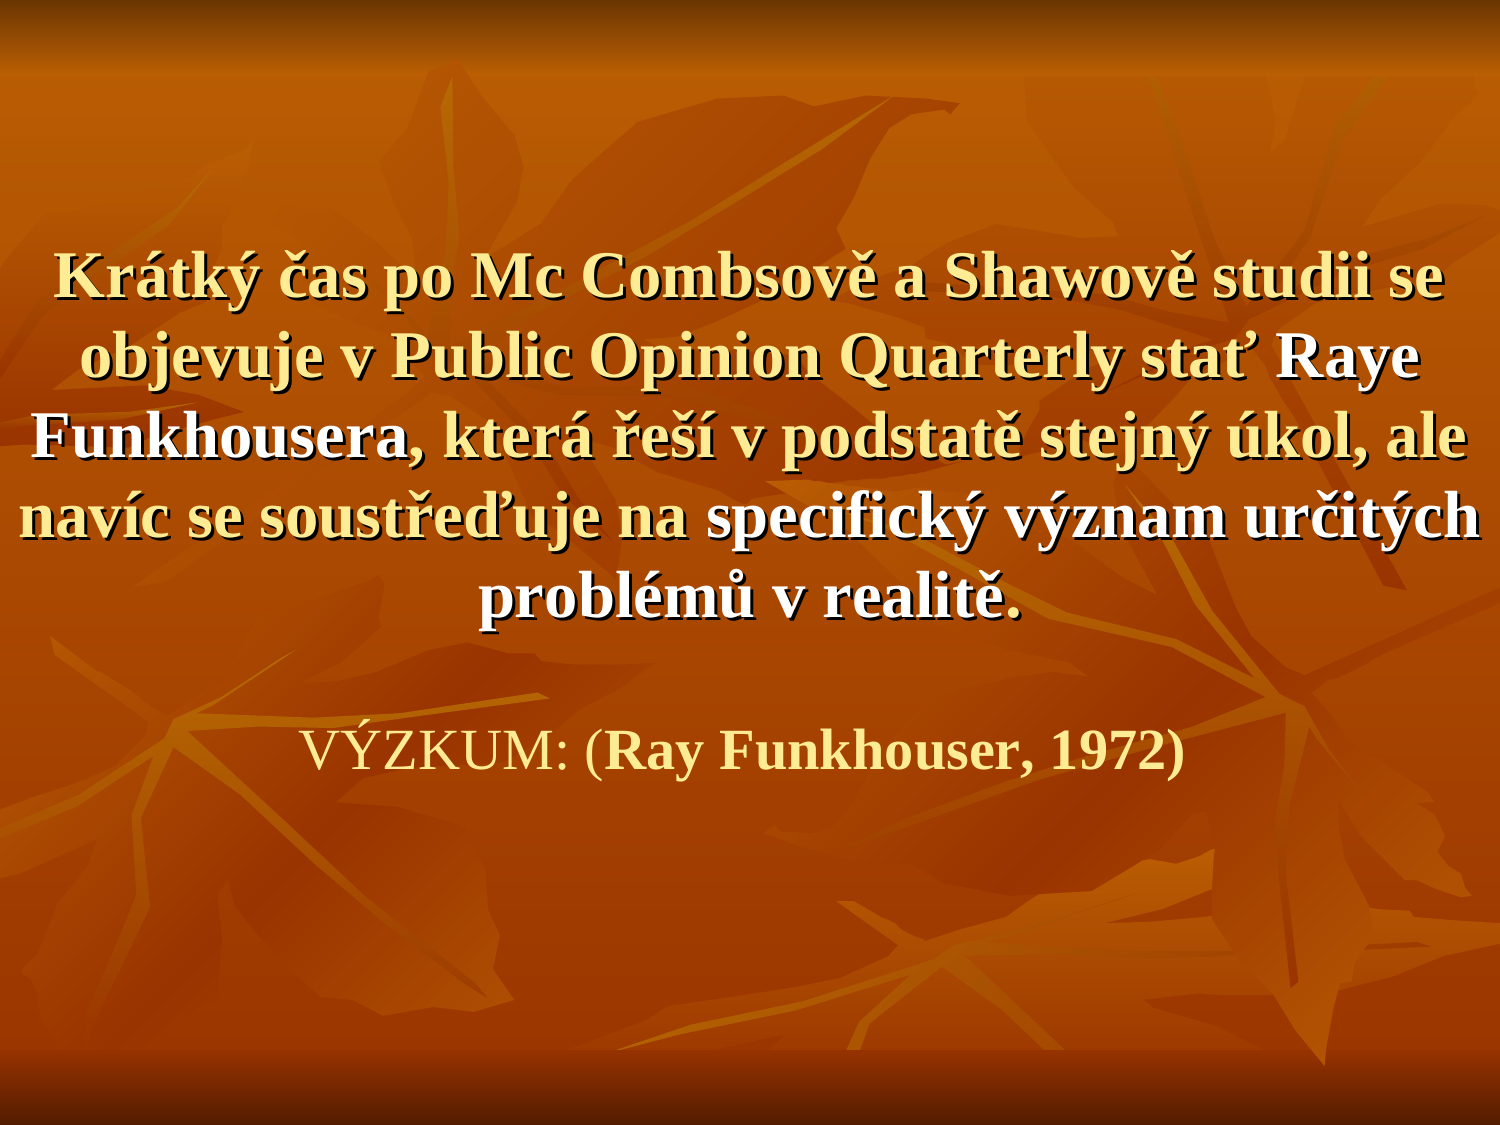

# Krátký čas po Mc Combsově a Shawově studii se objevuje v Public Opinion Quarterly stať Raye Funkhousera, která řeší v podstatě stejný úkol, ale navíc se soustřeďuje na specifický význam určitých problémů v realitě. VÝZKUM: (Ray Funkhouser, 1972)